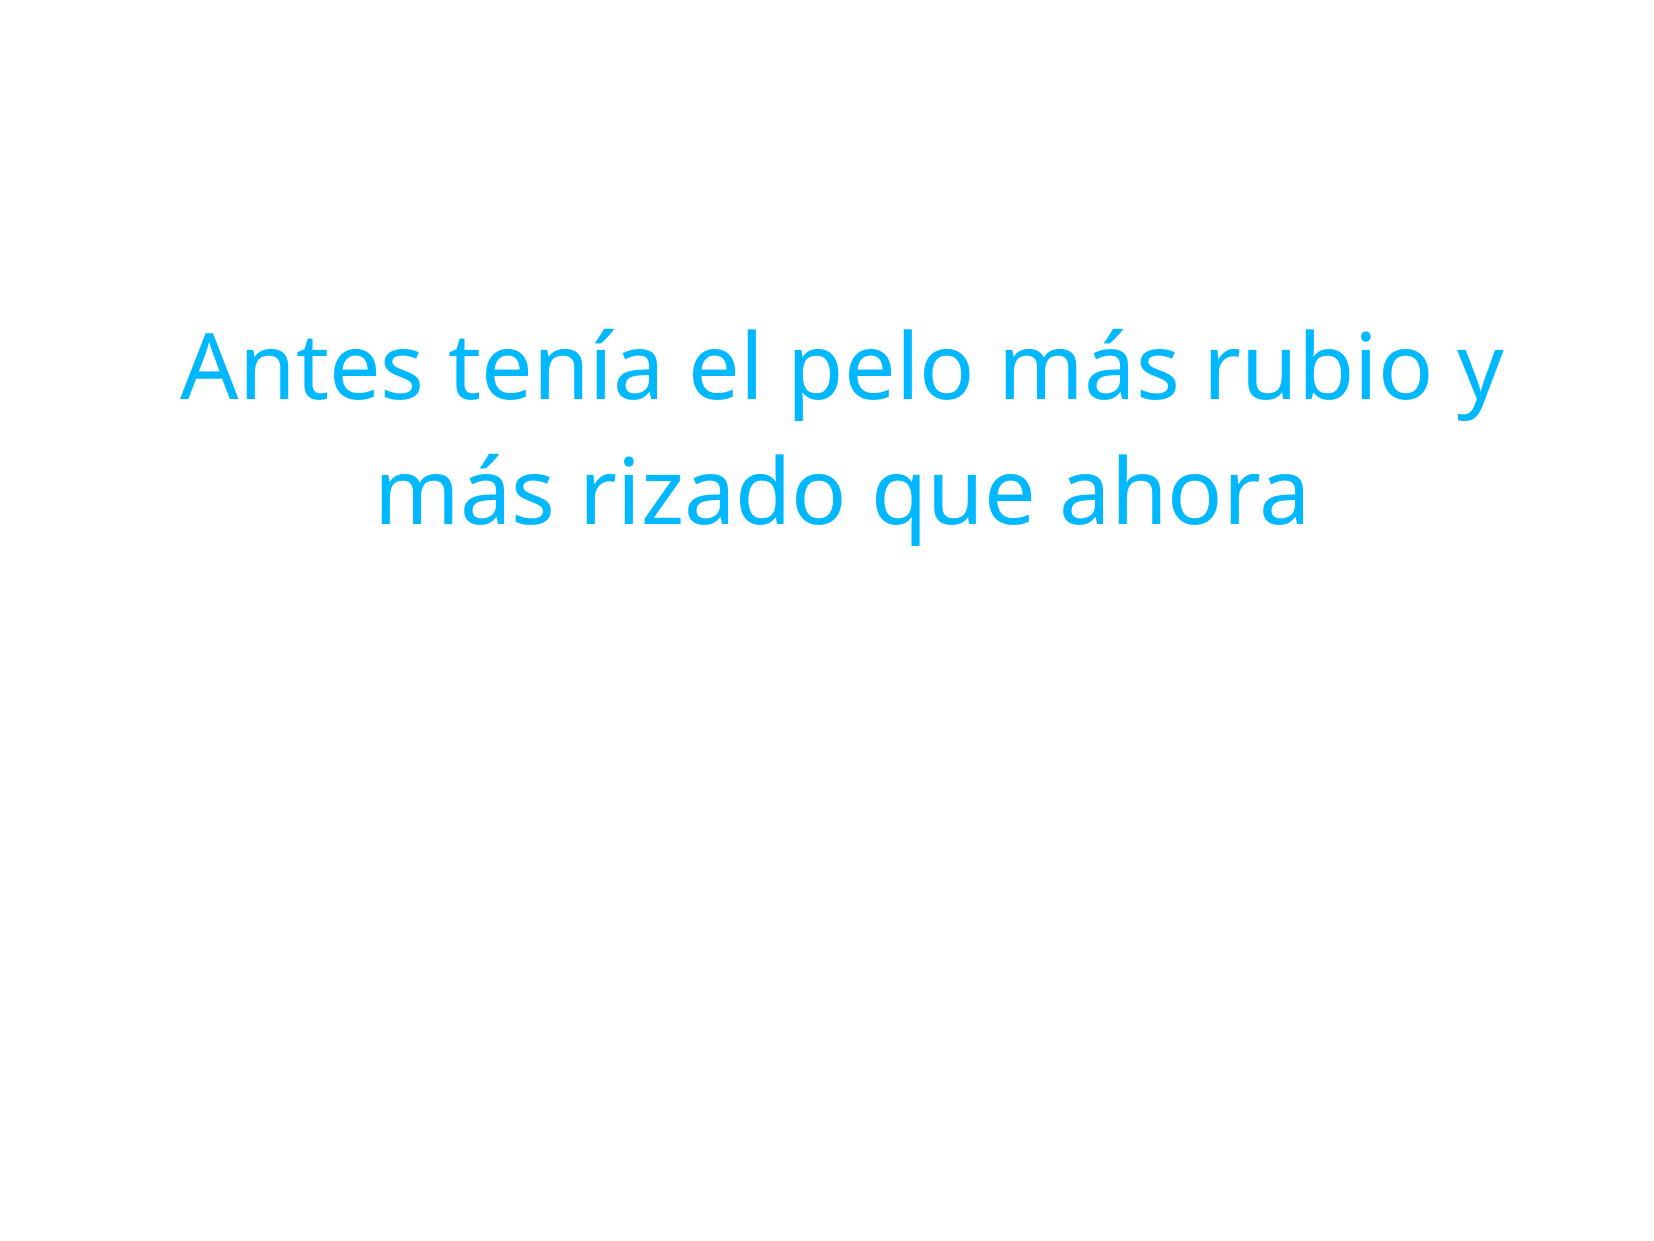

# Antes tenía el pelo más rubio y más rizado que ahora